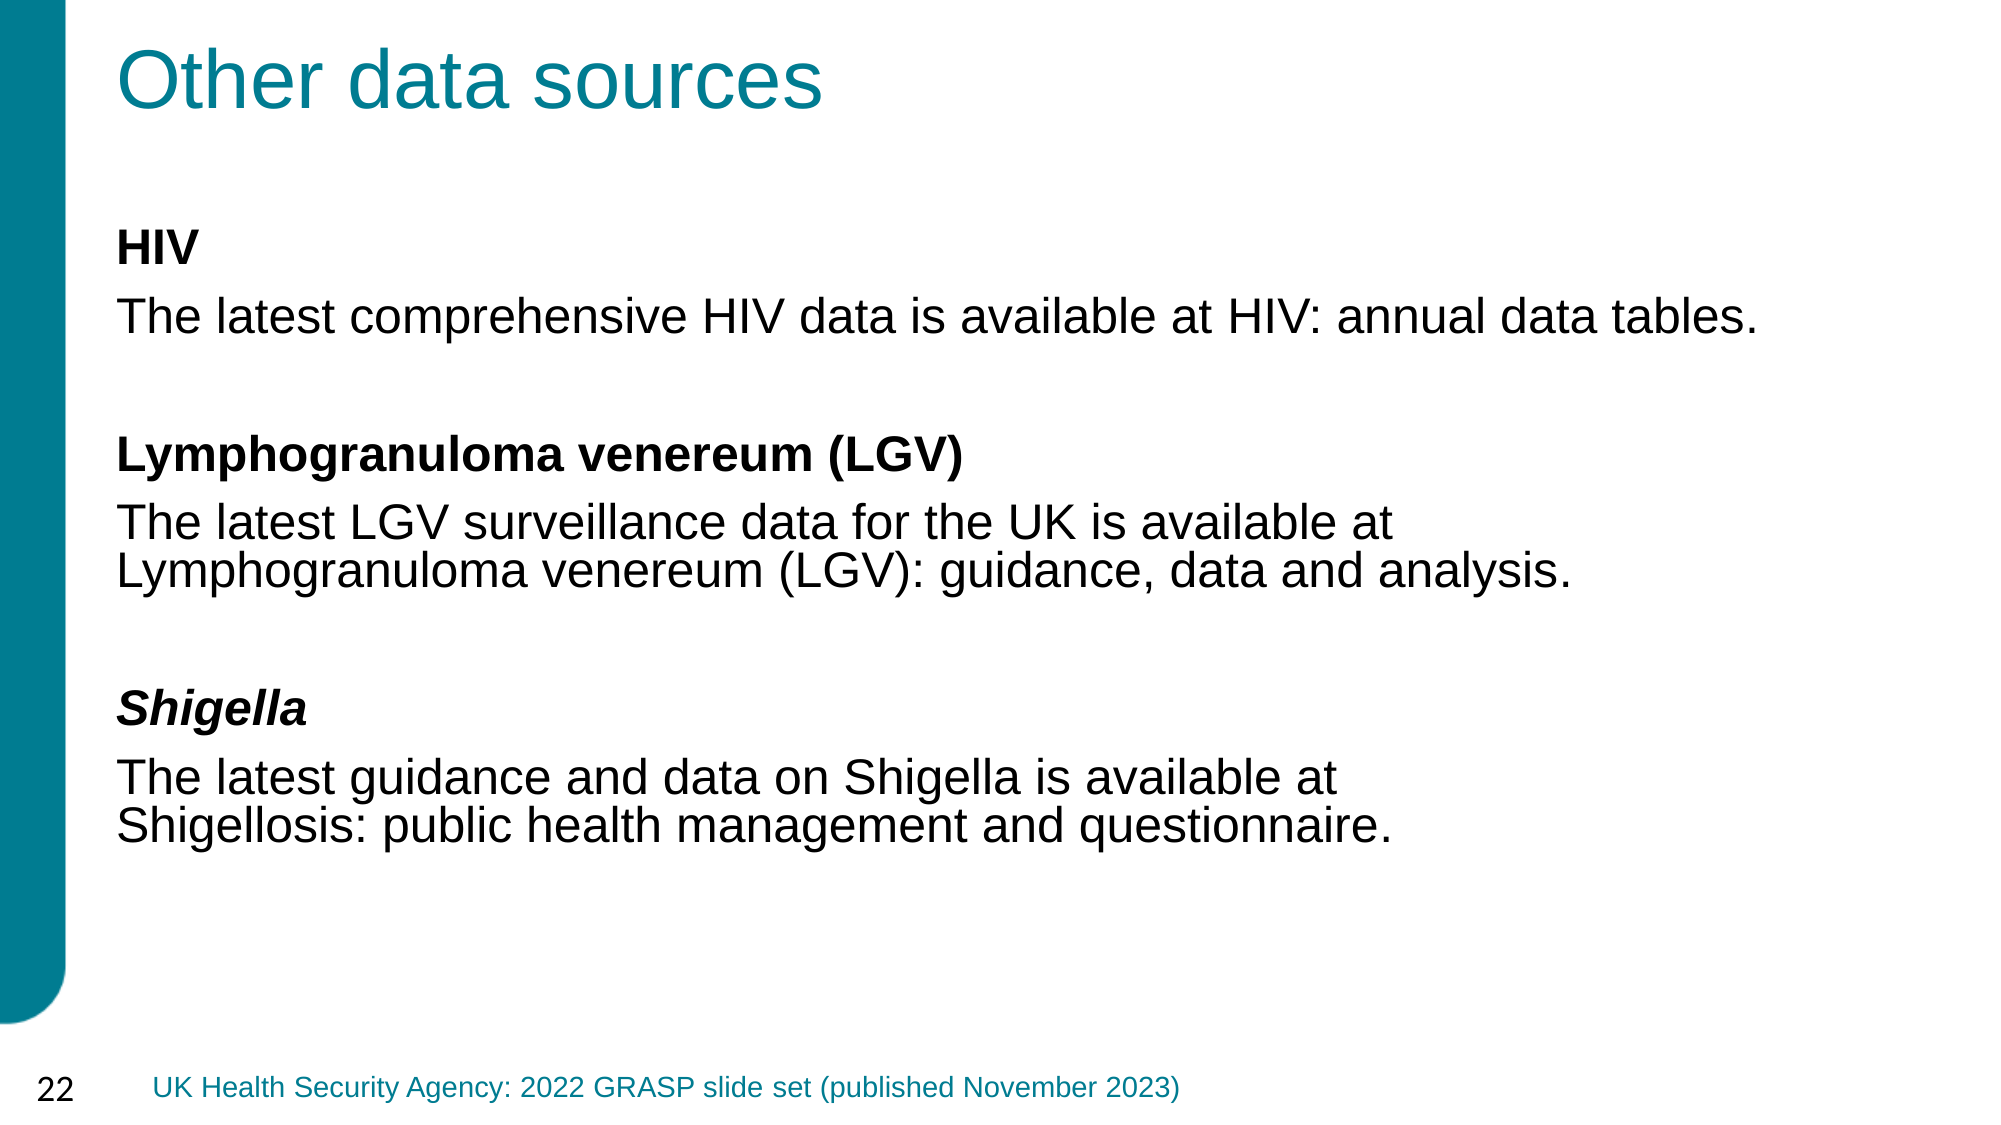

# Other data sources
HIV
The latest comprehensive HIV data is available at HIV: annual data tables.
Lymphogranuloma venereum (LGV)
The latest LGV surveillance data for the UK is available at Lymphogranuloma venereum (LGV): guidance, data and analysis.
Shigella
The latest guidance and data on Shigella is available at Shigellosis: public health management and questionnaire.
UK Health Security Agency: 2022 GRASP slide set (published November 2023)